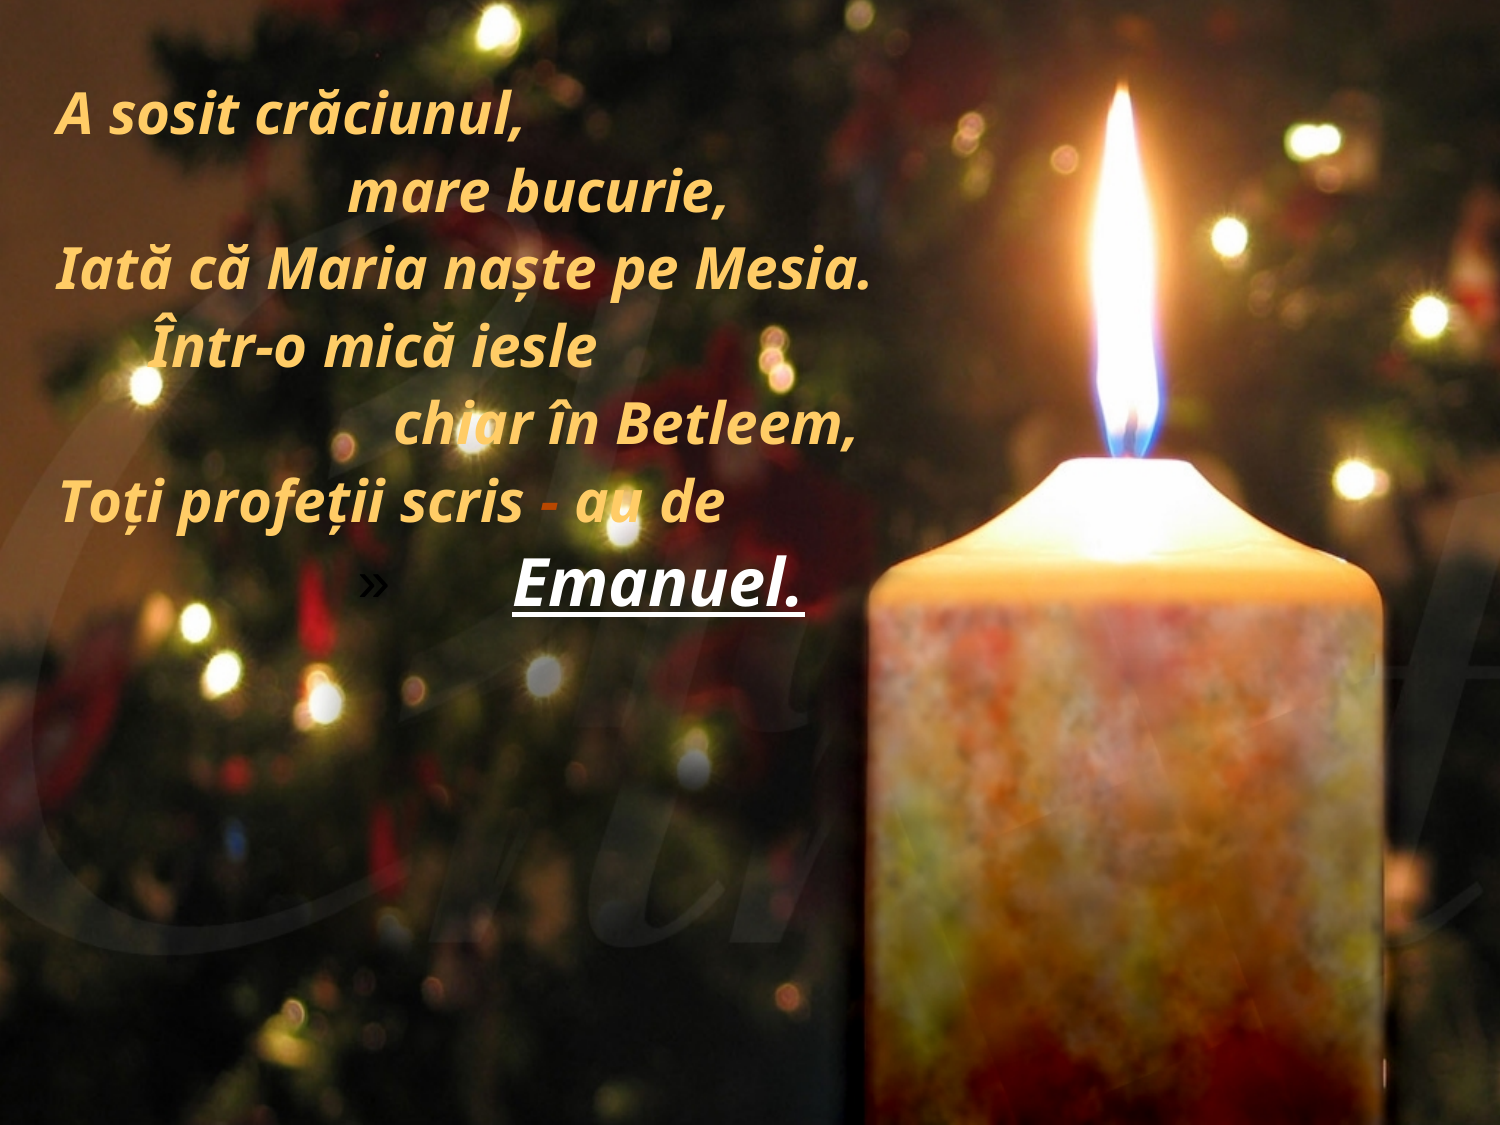

A sosit crăciunul,
 mare bucurie,
Iată că Maria naşte pe Mesia.
 Într-o mică iesle
 chiar în Betleem,
Toţi profeţii scris - au de
 Emanuel.